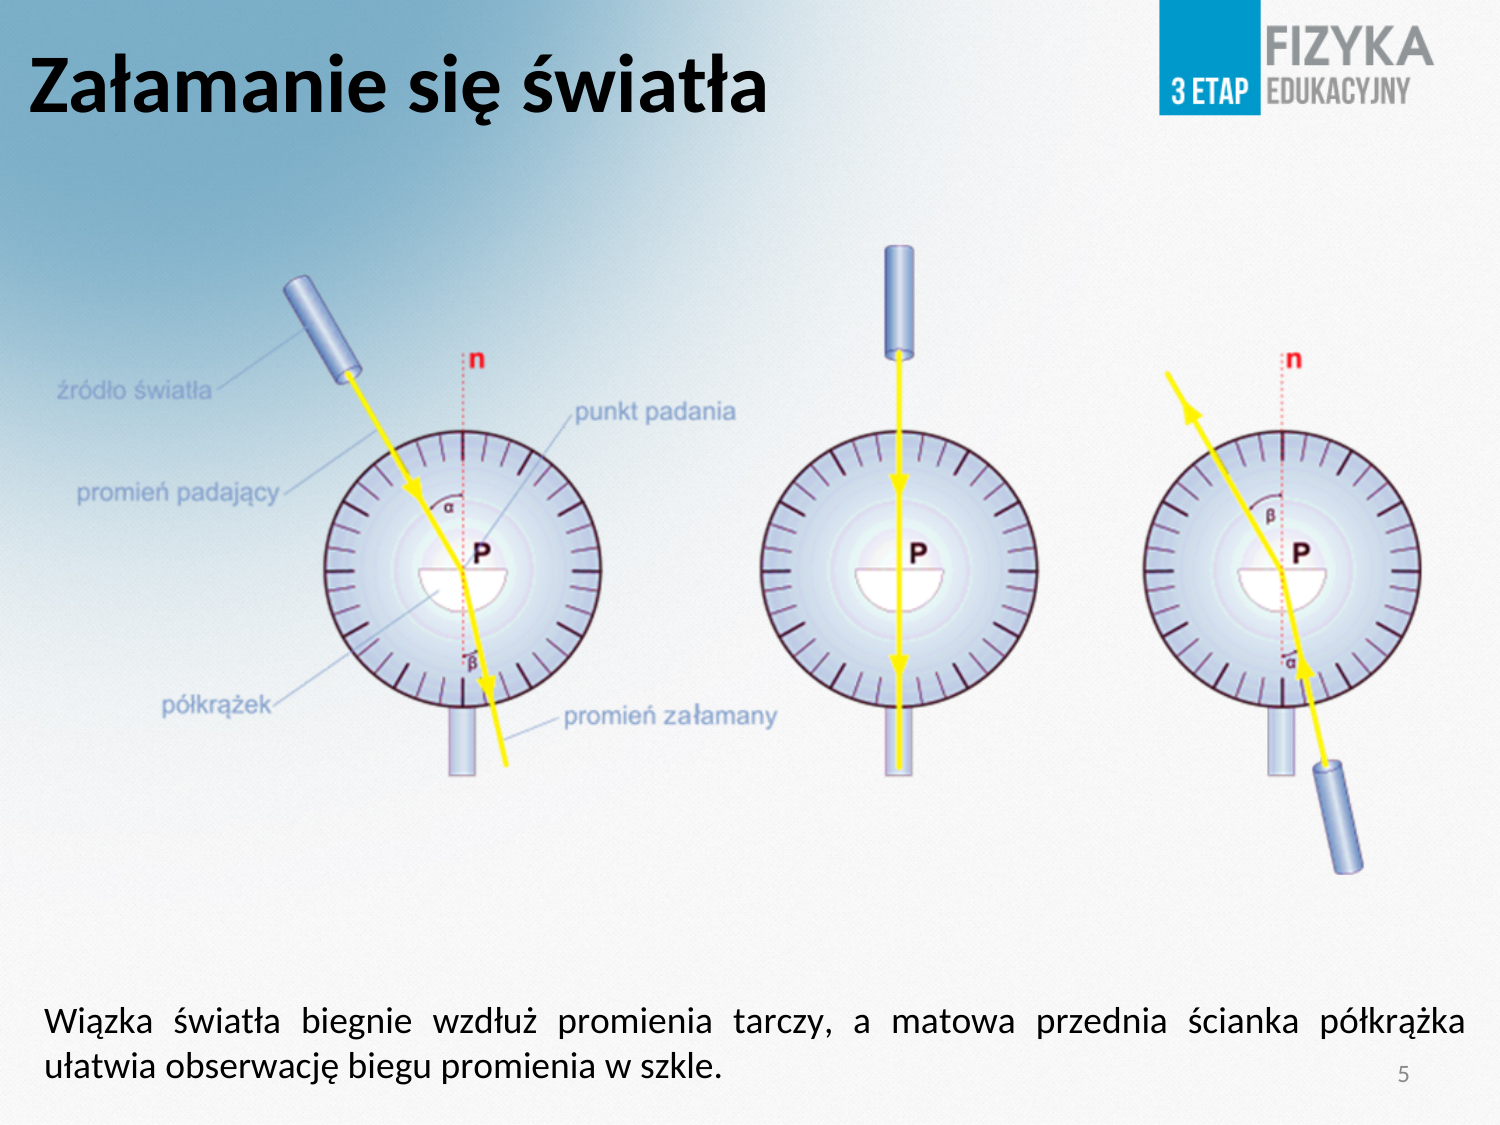

Załamanie się światła
Wiązka światła biegnie wzdłuż promienia tarczy, a matowa przednia ścianka półkrążka ułatwia obserwację biegu promienia w szkle.